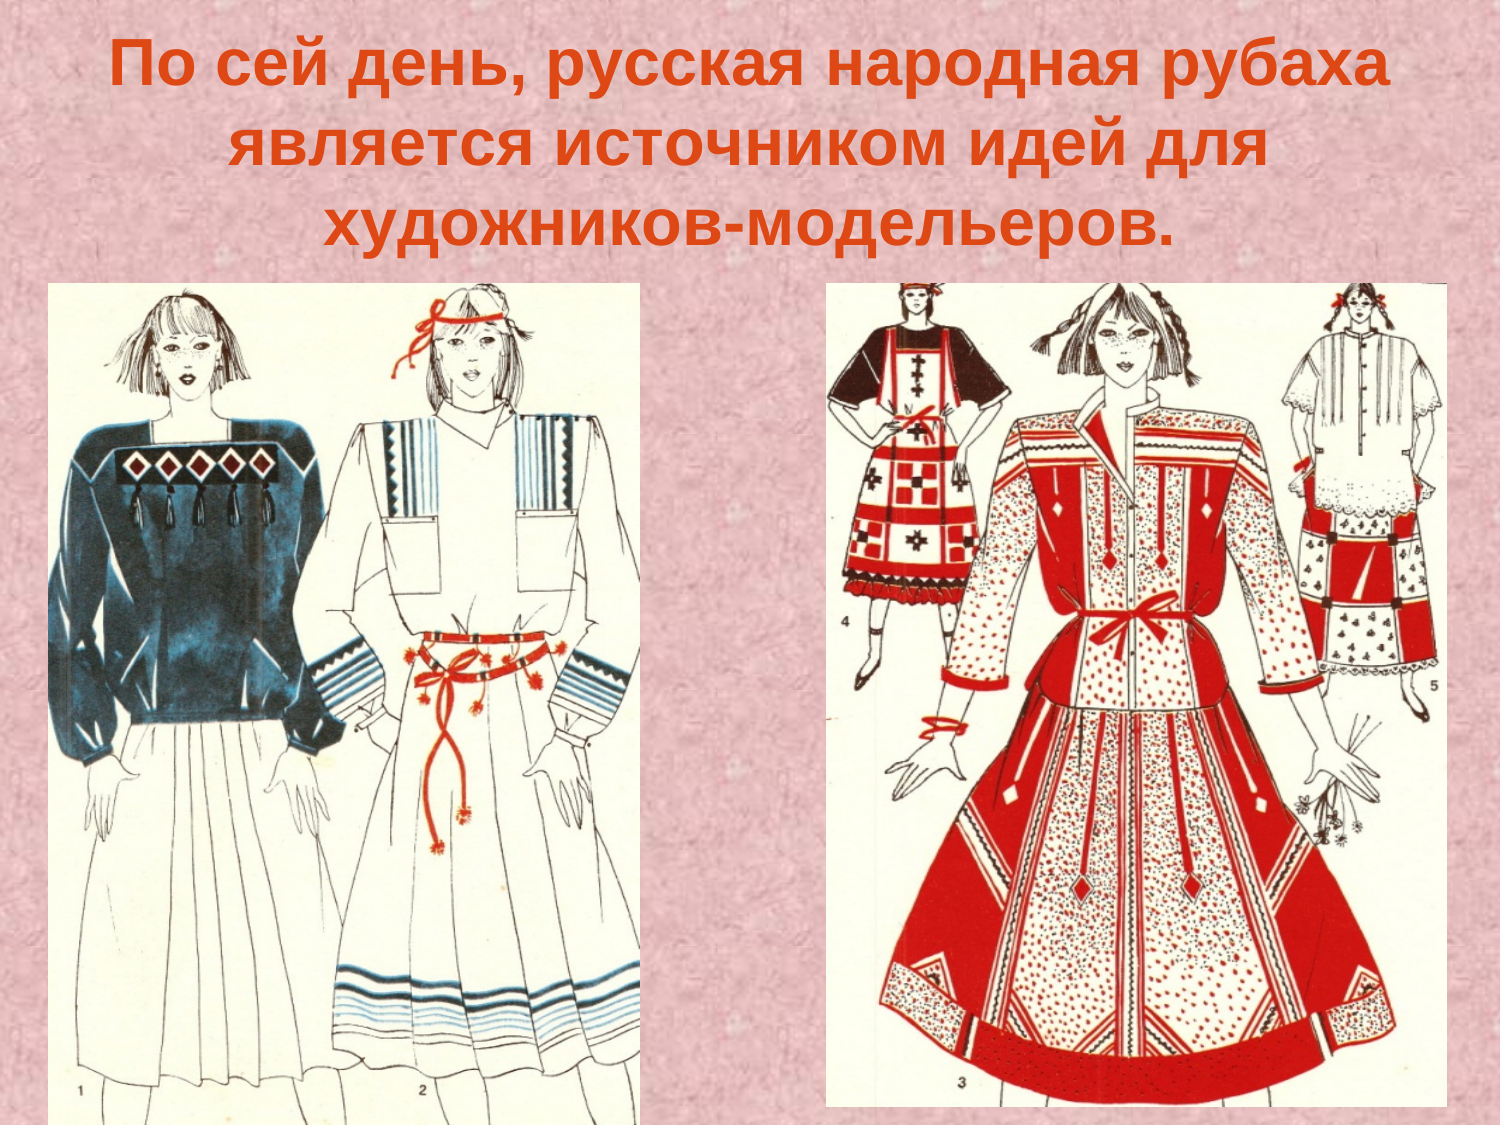

# По сей день, русская народная рубаха является источником идей для художников-модельеров.